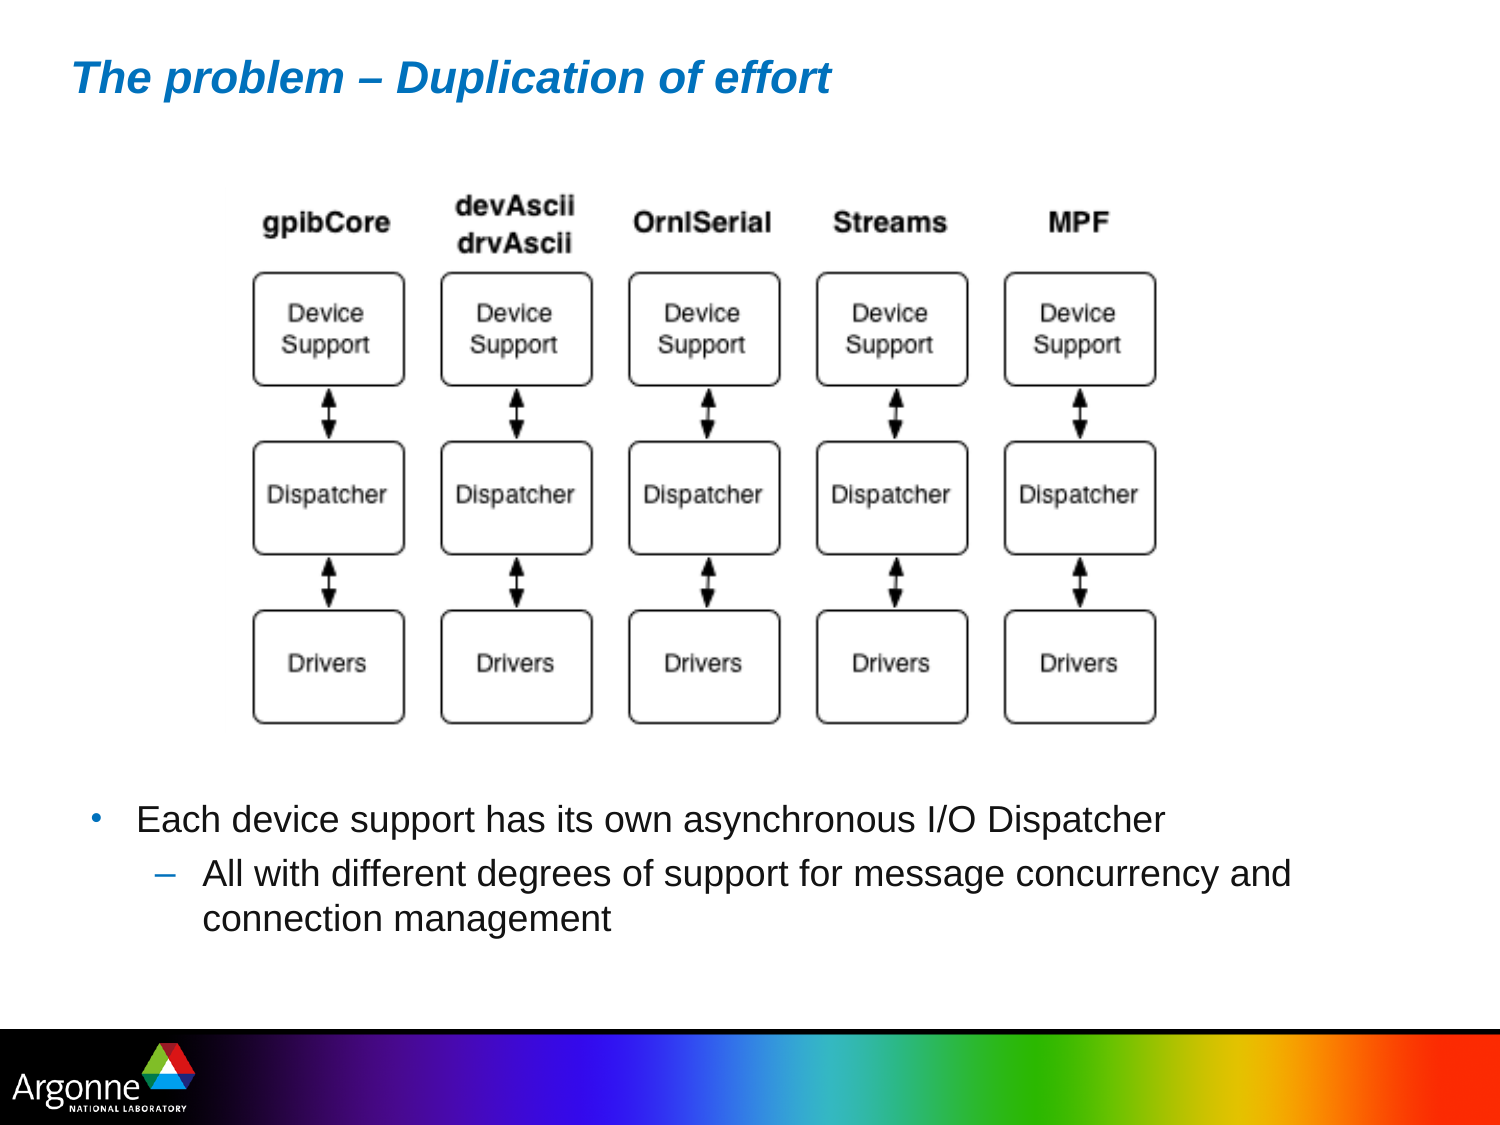

# The problem – Duplication of effort
Each device support has its own asynchronous I/O Dispatcher
All with different degrees of support for message concurrency and connection management